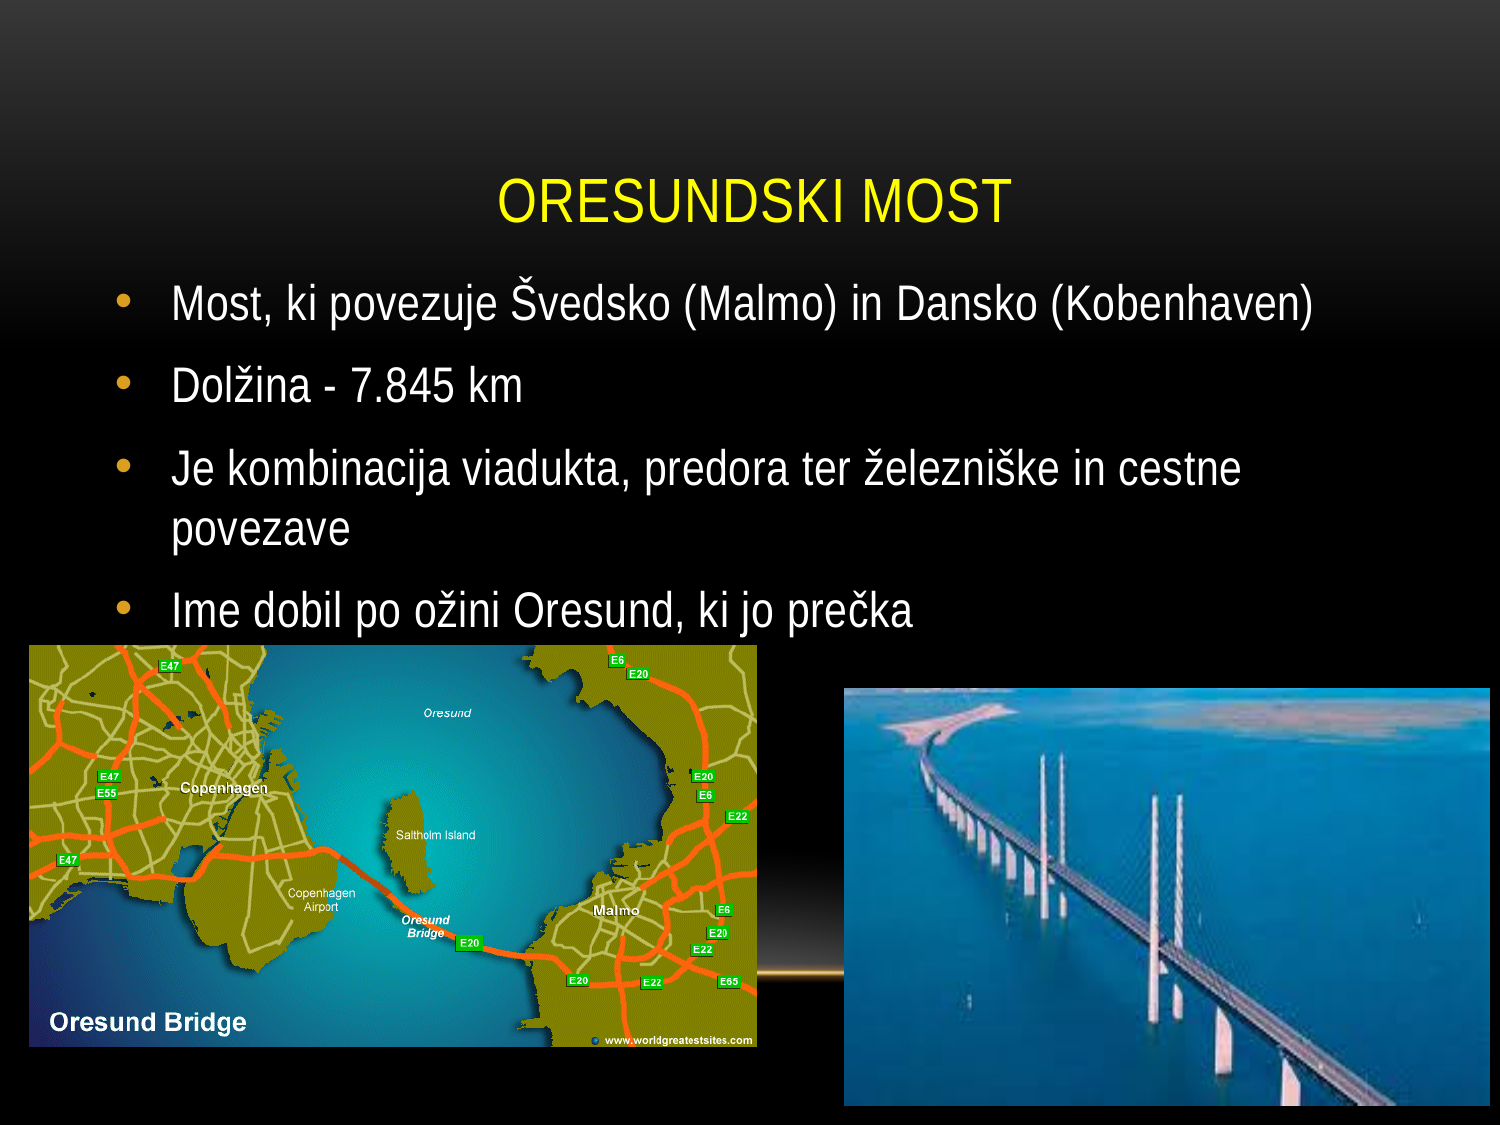

# ORESUNDSKI MOST
Most, ki povezuje Švedsko (Malmo) in Dansko (Kobenhaven)
Dolžina - 7.845 km
Je kombinacija viadukta, predora ter železniške in cestne povezave
Ime dobil po ožini Oresund, ki jo prečka